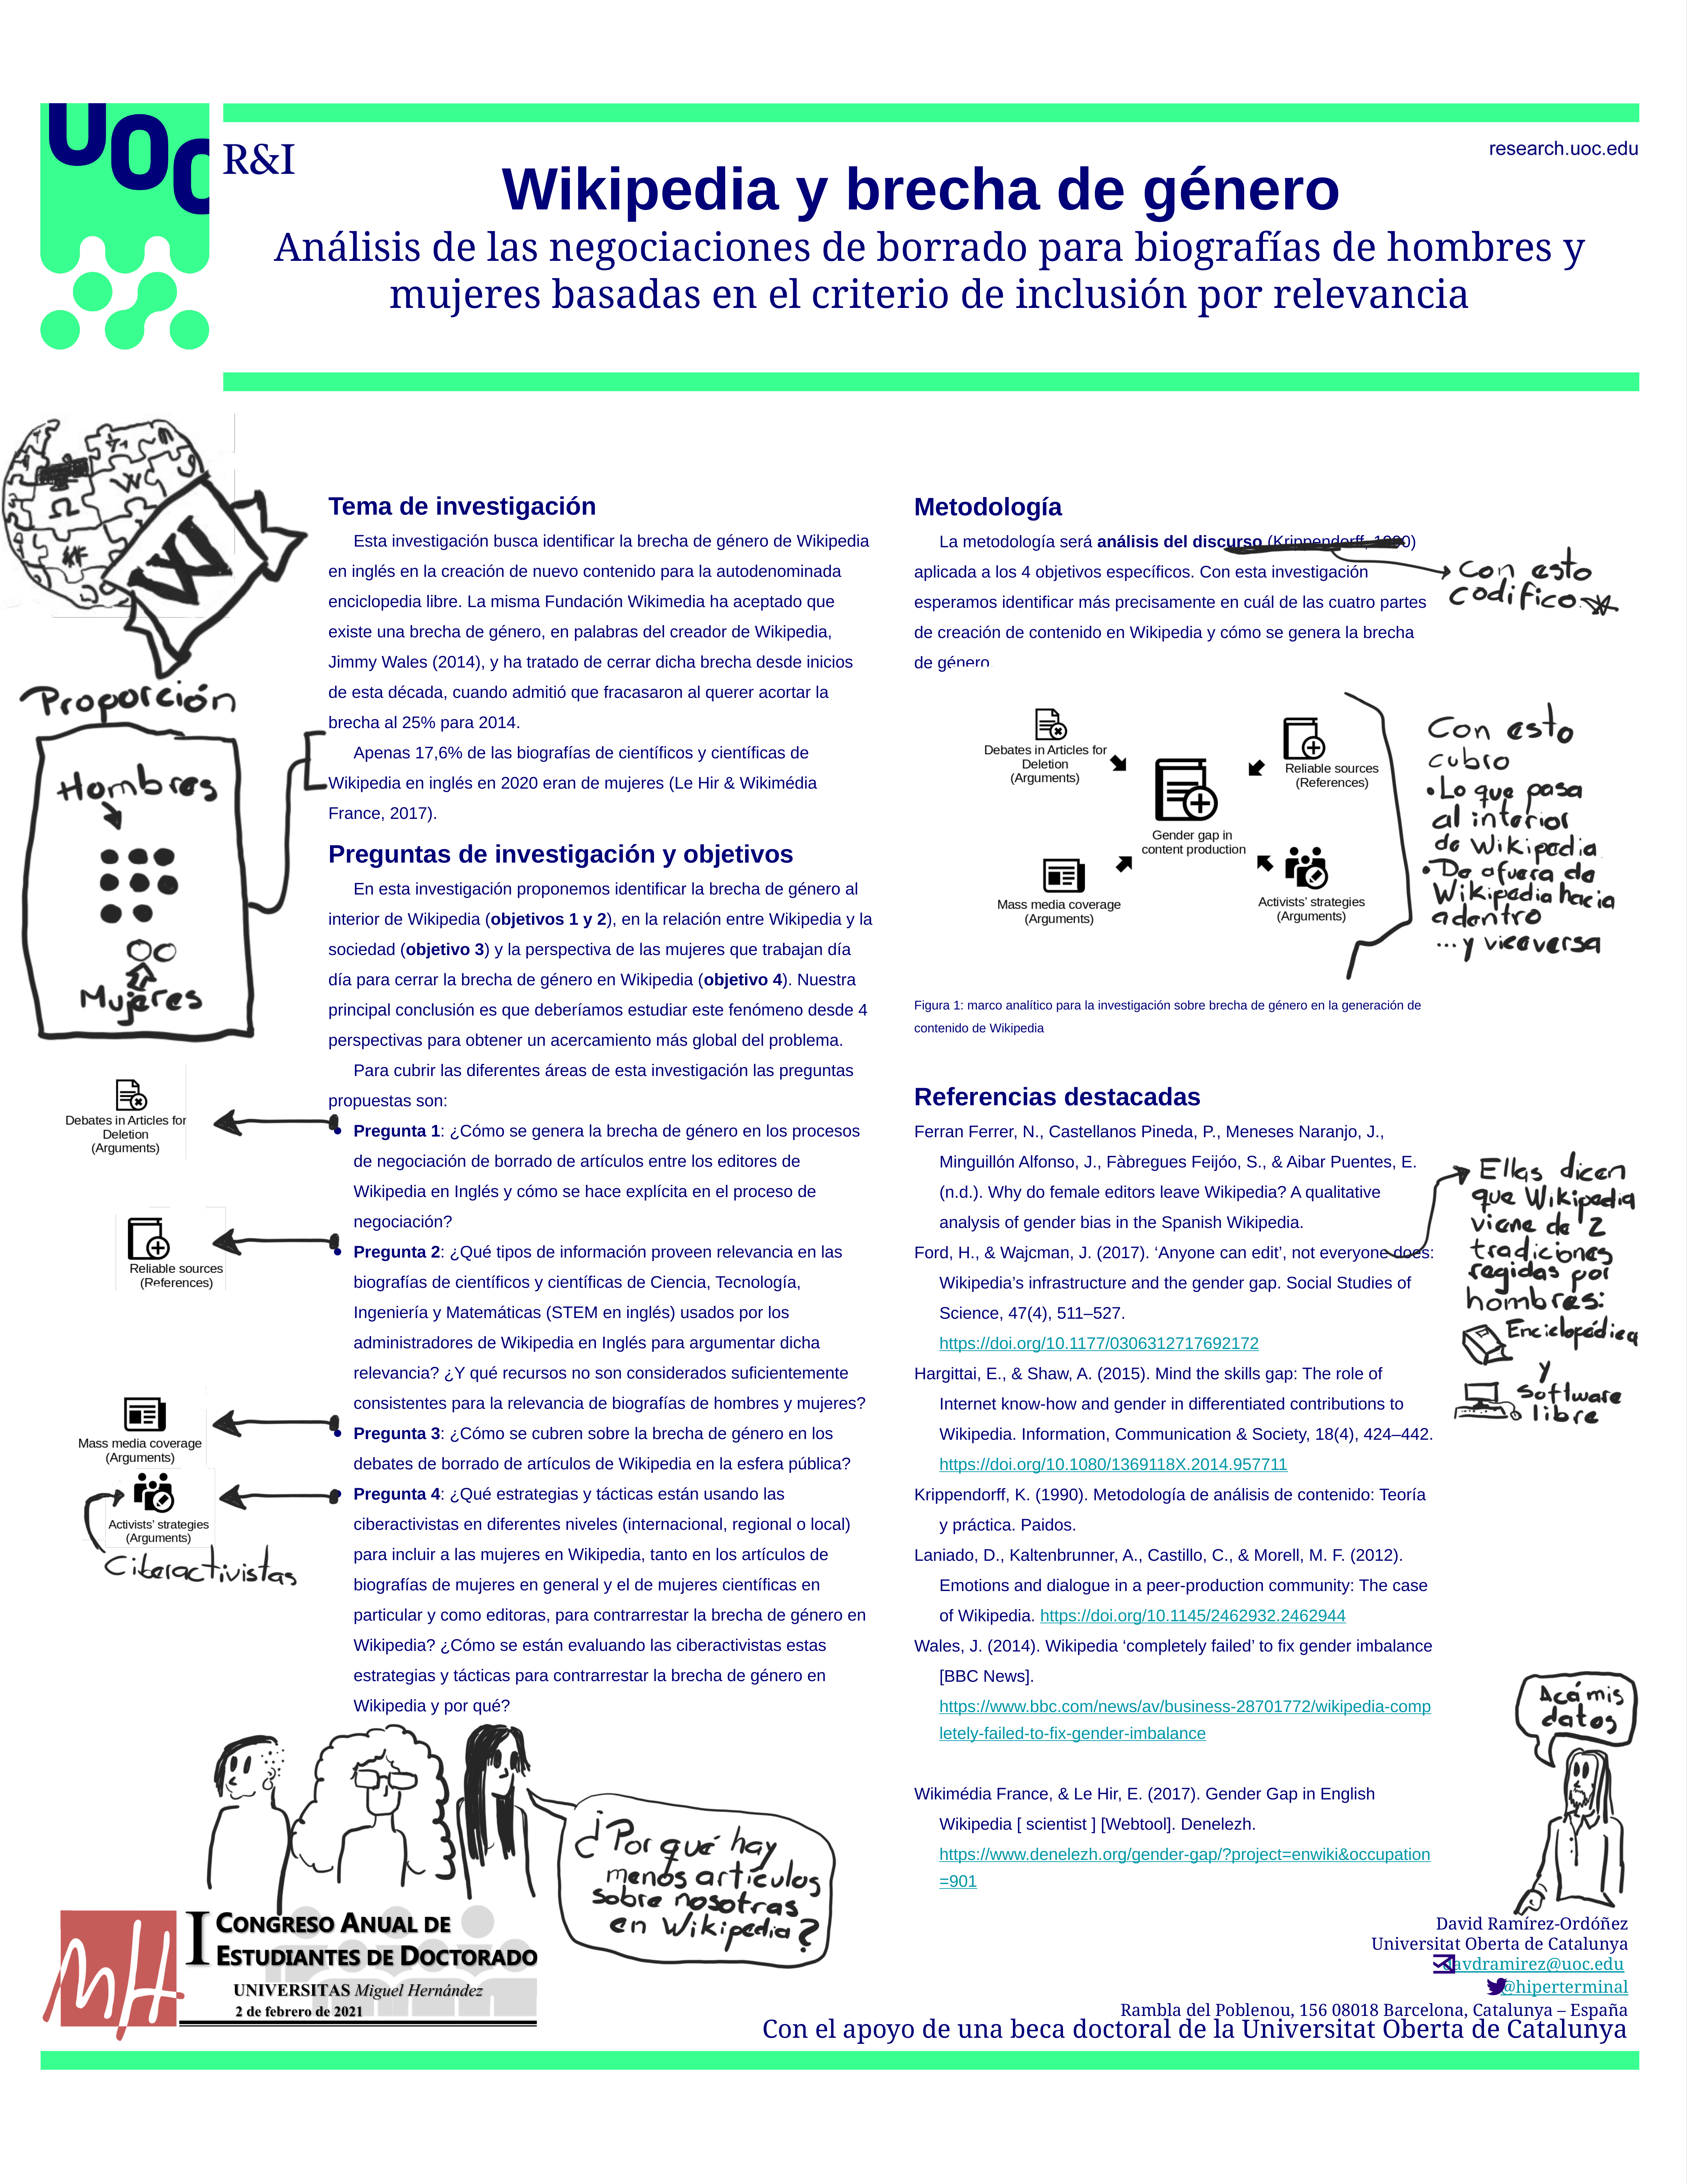

# Wikipedia y brecha de género Análisis de las negociaciones de borrado para biografías de hombres y mujeres basadas en el criterio de inclusión por relevancia
Tema de investigación
Esta investigación busca identificar la brecha de género de Wikipedia en inglés en la creación de nuevo contenido para la autodenominada enciclopedia libre. La misma Fundación Wikimedia ha aceptado que existe una brecha de género, en palabras del creador de Wikipedia, Jimmy Wales (2014), y ha tratado de cerrar dicha brecha desde inicios de esta década, cuando admitió que fracasaron al querer acortar la brecha al 25% para 2014.
Apenas 17,6% de las biografías de científicos y científicas de Wikipedia en inglés en 2020 eran de mujeres (Le Hir & Wikimédia France, 2017).
Preguntas de investigación y objetivos
En esta investigación proponemos identificar la brecha de género al interior de Wikipedia (objetivos 1 y 2), en la relación entre Wikipedia y la sociedad (objetivo 3) y la perspectiva de las mujeres que trabajan día día para cerrar la brecha de género en Wikipedia (objetivo 4). Nuestra principal conclusión es que deberíamos estudiar este fenómeno desde 4 perspectivas para obtener un acercamiento más global del problema.
Para cubrir las diferentes áreas de esta investigación las preguntas propuestas son:
Pregunta 1: ¿Cómo se genera la brecha de género en los procesos de negociación de borrado de artículos entre los editores de Wikipedia en Inglés y cómo se hace explícita en el proceso de negociación?
Pregunta 2: ¿Qué tipos de información proveen relevancia en las biografías de científicos y científicas de Ciencia, Tecnología, Ingeniería y Matemáticas (STEM en inglés) usados por los administradores de Wikipedia en Inglés para argumentar dicha relevancia? ¿Y qué recursos no son considerados suficientemente consistentes para la relevancia de biografías de hombres y mujeres?
Pregunta 3: ¿Cómo se cubren sobre la brecha de género en los debates de borrado de artículos de Wikipedia en la esfera pública?
Pregunta 4: ¿Qué estrategias y tácticas están usando las ciberactivistas en diferentes niveles (internacional, regional o local) para incluir a las mujeres en Wikipedia, tanto en los artículos de biografías de mujeres en general y el de mujeres científicas en particular y como editoras, para contrarrestar la brecha de género en Wikipedia? ¿Cómo se están evaluando las ciberactivistas estas estrategias y tácticas para contrarrestar la brecha de género en Wikipedia y por qué?
Metodología
La metodología será análisis del discurso (Krippendorff, 1990) aplicada a los 4 objetivos específicos. Con esta investigación esperamos identificar más precisamente en cuál de las cuatro partes de creación de contenido en Wikipedia y cómo se genera la brecha de género.
Figura 1: marco analítico para la investigación sobre brecha de género en la generación de contenido de Wikipedia
Referencias destacadas
Ferran Ferrer, N., Castellanos Pineda, P., Meneses Naranjo, J., Minguillón Alfonso, J., Fàbregues Feijóo, S., & Aibar Puentes, E. (n.d.). Why do female editors leave Wikipedia? A qualitative analysis of gender bias in the Spanish Wikipedia.
Ford, H., & Wajcman, J. (2017). ‘Anyone can edit’, not everyone does: Wikipedia’s infrastructure and the gender gap. Social Studies of Science, 47(4), 511–527. https://doi.org/10.1177/0306312717692172
Hargittai, E., & Shaw, A. (2015). Mind the skills gap: The role of Internet know-how and gender in differentiated contributions to Wikipedia. Information, Communication & Society, 18(4), 424–442. https://doi.org/10.1080/1369118X.2014.957711
Krippendorff, K. (1990). Metodología de análisis de contenido: Teoría y práctica. Paidos.
Laniado, D., Kaltenbrunner, A., Castillo, C., & Morell, M. F. (2012). Emotions and dialogue in a peer-production community: The case of Wikipedia. https://doi.org/10.1145/2462932.2462944
Wales, J. (2014). Wikipedia ‘completely failed’ to fix gender imbalance [BBC News]. https://www.bbc.com/news/av/business-28701772/wikipedia-completely-failed-to-fix-gender-imbalance
Wikimédia France, & Le Hir, E. (2017). Gender Gap in English Wikipedia [ scientist ] [Webtool]. Denelezh. https://www.denelezh.org/gender-gap/?project=enwiki&occupation=901
David Ramírez-Ordóñez
Universitat Oberta de Catalunya
davdramirez@uoc.edu
@hiperterminal
Rambla del Poblenou, 156 08018 Barcelona, Catalunya – España
Con el apoyo de una beca doctoral de la Universitat Oberta de Catalunya